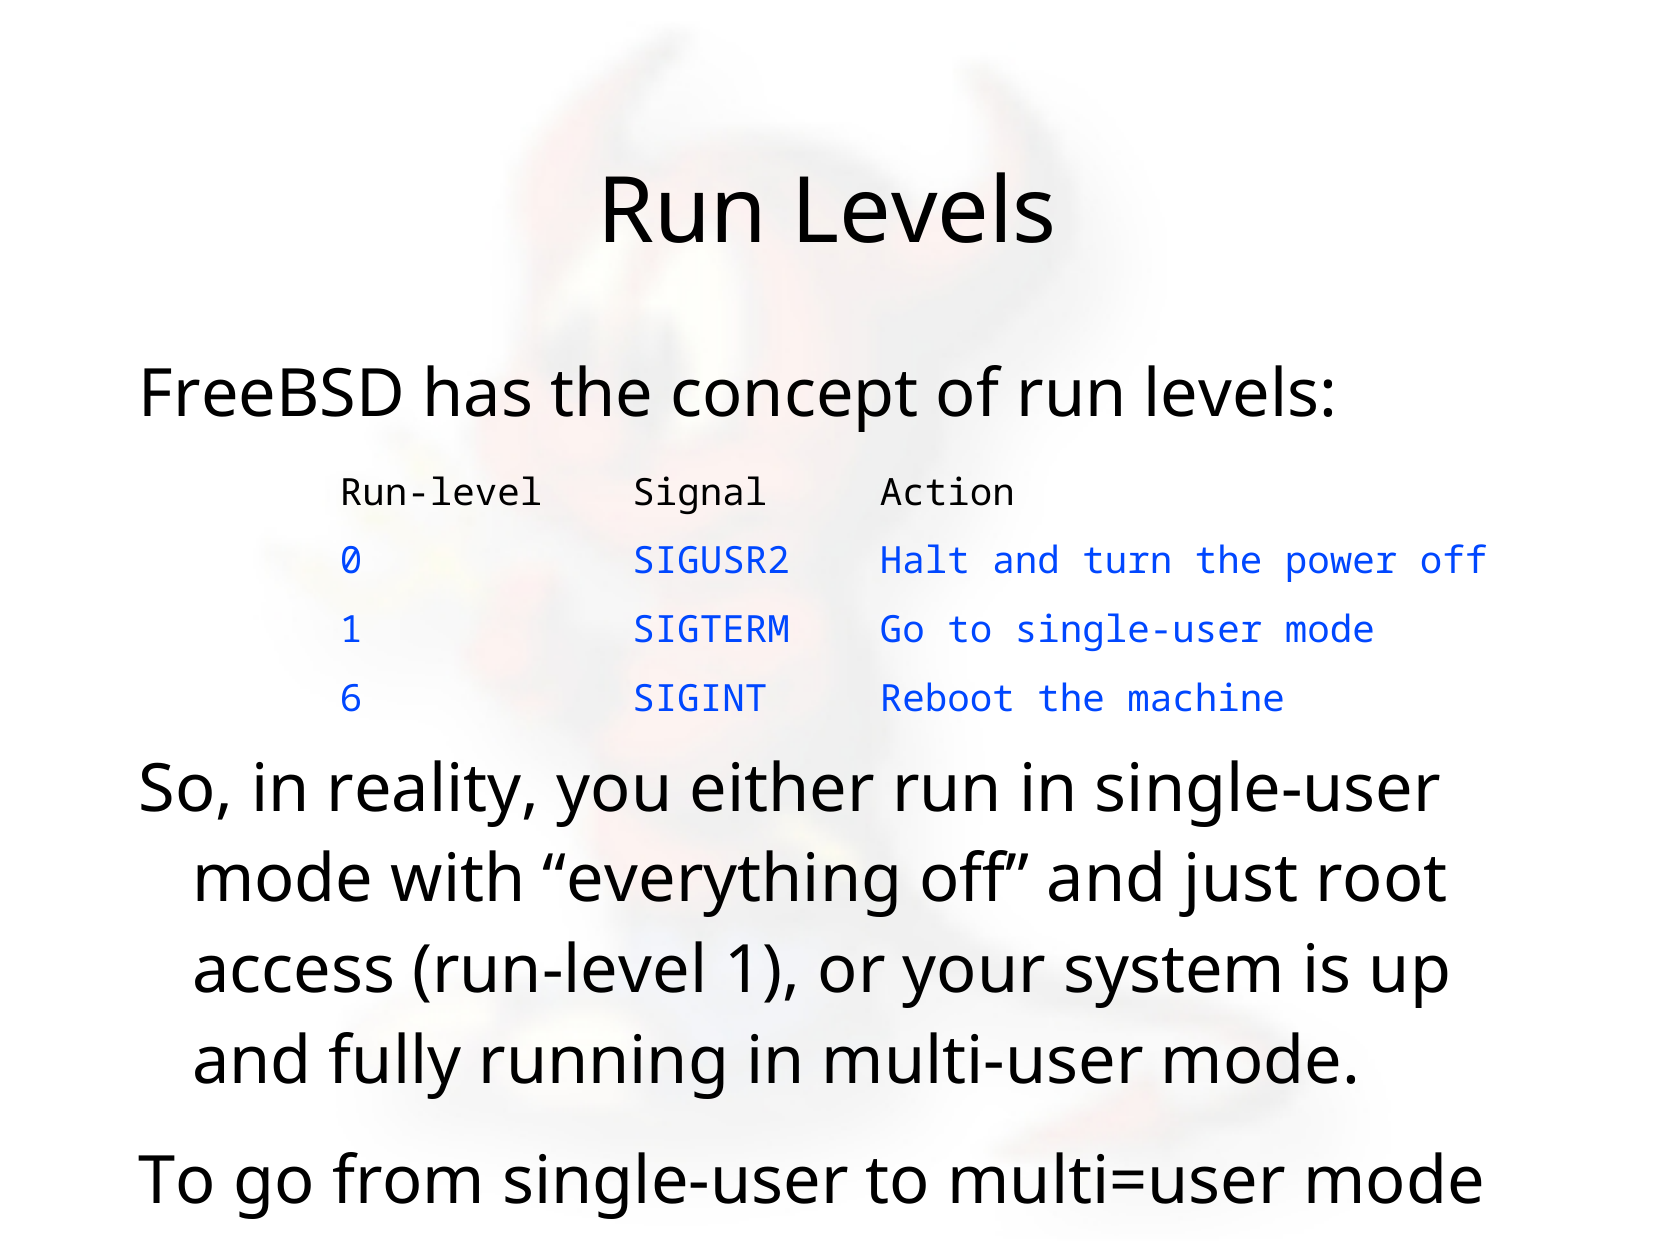

# Run Levels
FreeBSD has the concept of run levels:
 Run-level Signal Action
 0 SIGUSR2 Halt and turn the power off
 1 SIGTERM Go to single-user mode
 6 SIGINT Reboot the machine
So, in reality, you either run in single-user mode with “everything off” and just root access (run-level 1), or your system is up and fully running in multi-user mode.
To go from single-user to multi=user mode type “exit” at the command line.